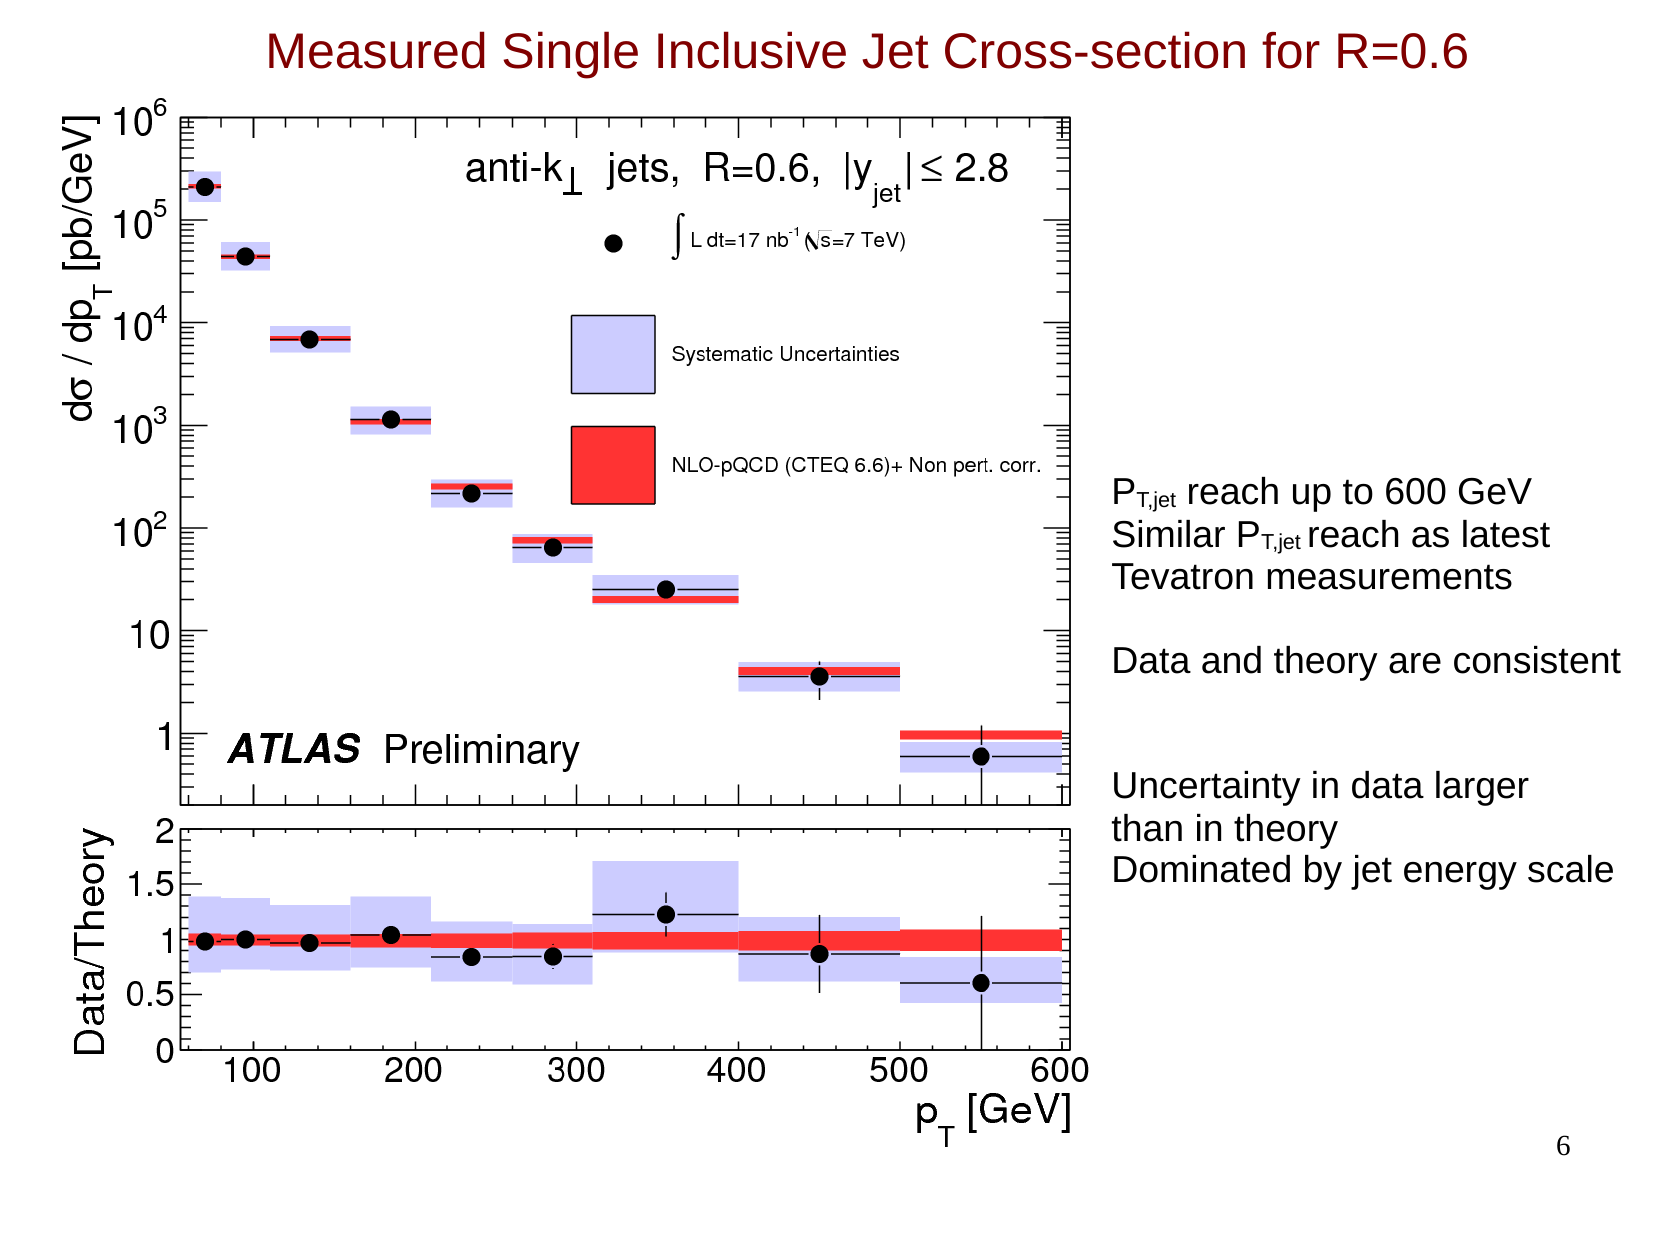

Measured Single Inclusive Jet Cross-section for R=0.6
PT,jet reach up to 600 GeV
Similar PT,jet reach as latest
Tevatron measurements
Data and theory are consistent
Uncertainty in data larger
than in theory
Dominated by jet energy scale
6